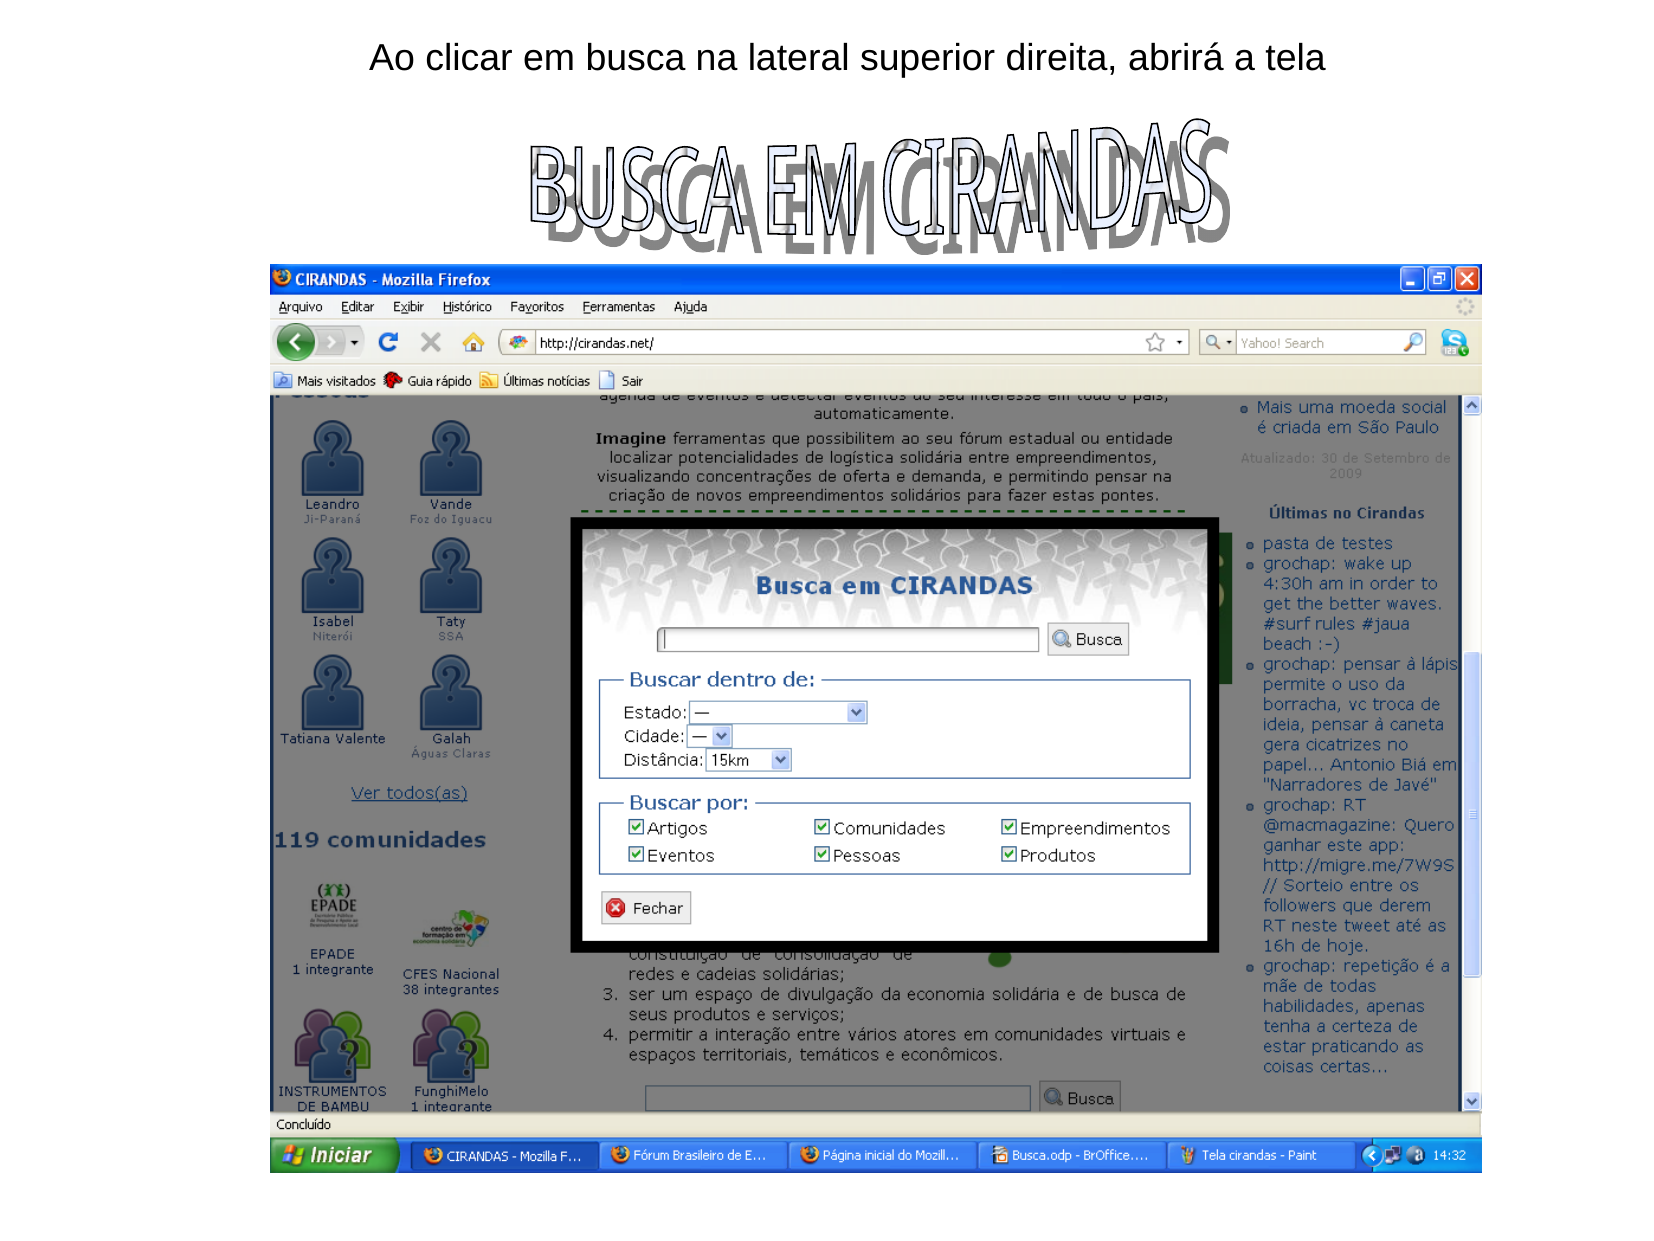

Ao clicar em busca na lateral superior direita, abrirá a tela
 BUSCA EM CIRANDAS